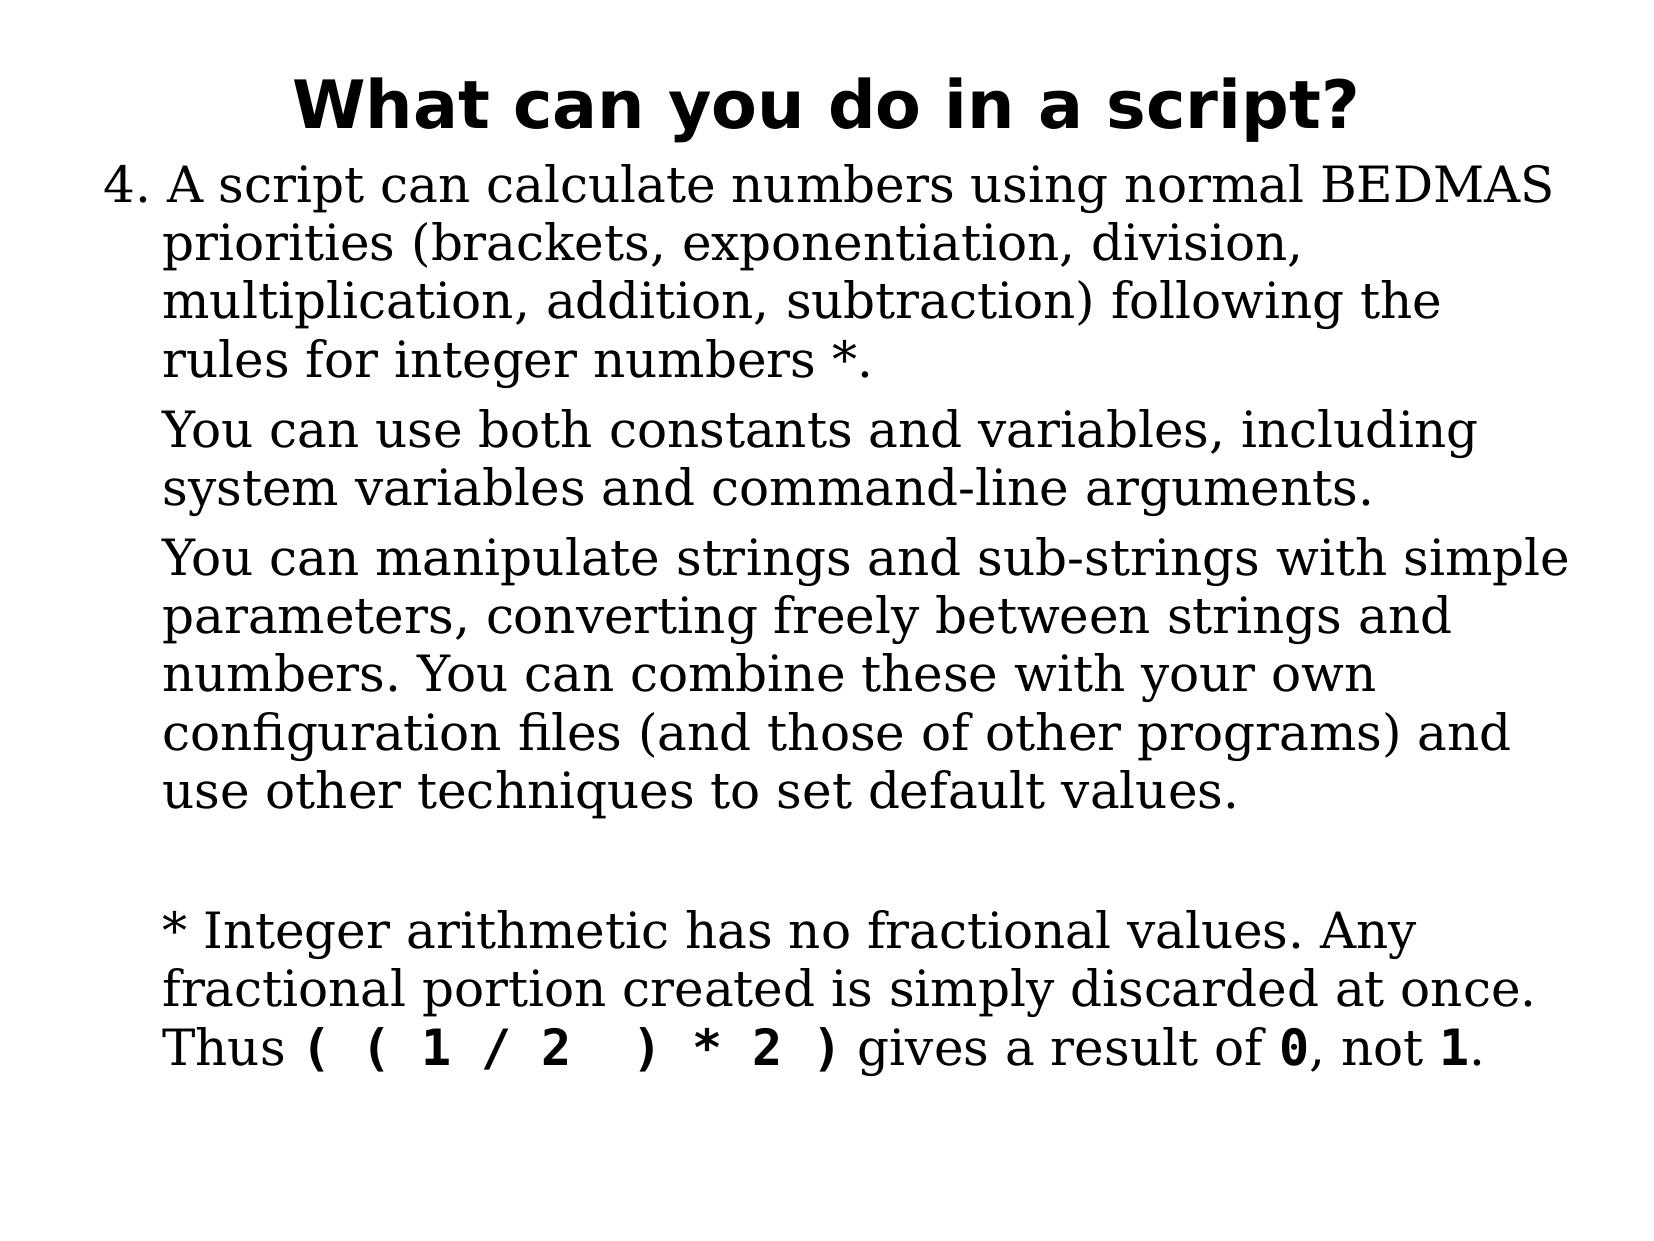

What can you do in a script?
4. A script can calculate numbers using normal BEDMAS priorities (brackets, exponentiation, division, multiplication, addition, subtraction) following the rules for integer numbers *.
You can use both constants and variables, including system variables and command-line arguments.
You can manipulate strings and sub-strings with simple parameters, converting freely between strings and numbers. You can combine these with your own configuration files (and those of other programs) and use other techniques to set default values.
* Integer arithmetic has no fractional values. Any fractional portion created is simply discarded at once. Thus ( ( 1 / 2 ) * 2 ) gives a result of 0, not 1.